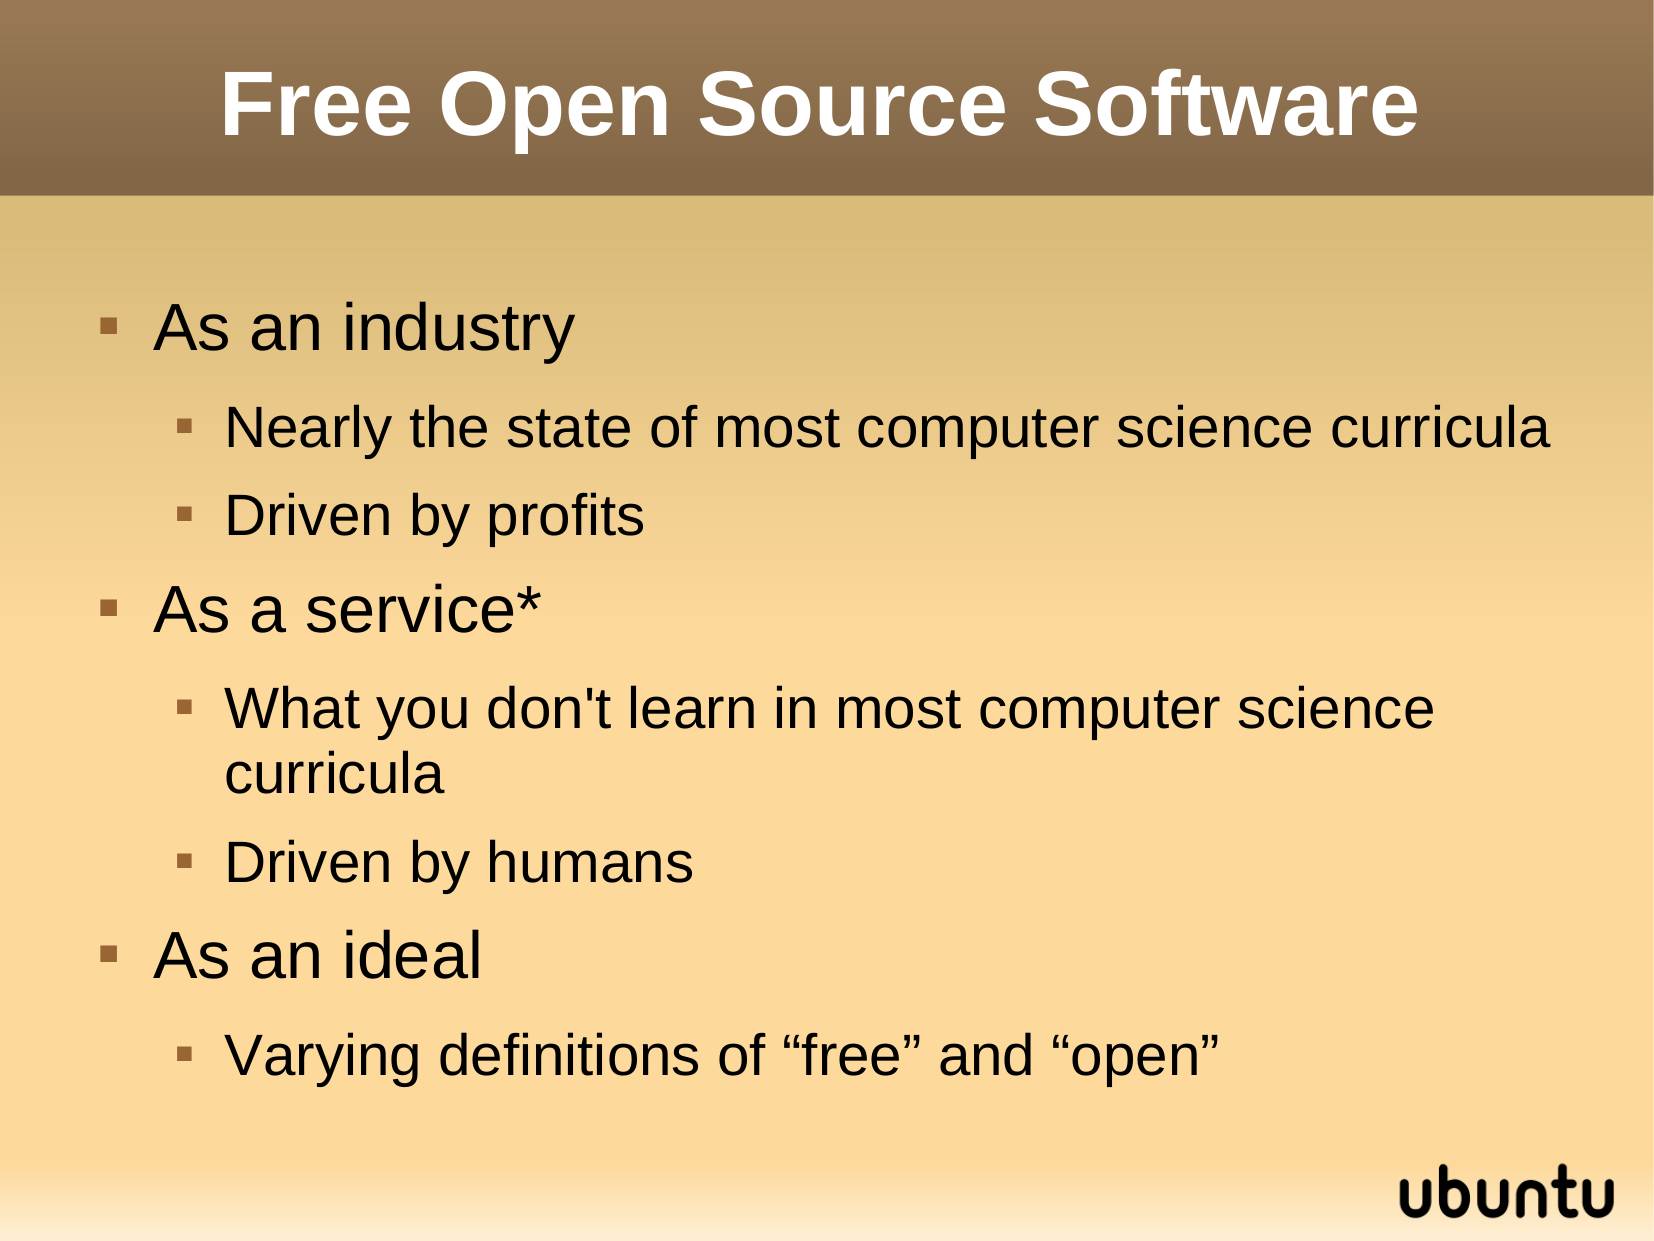

# Free Open Source Software
As an industry
Nearly the state of most computer science curricula
Driven by profits
As a service*
What you don't learn in most computer science curricula
Driven by humans
As an ideal
Varying definitions of “free” and “open”